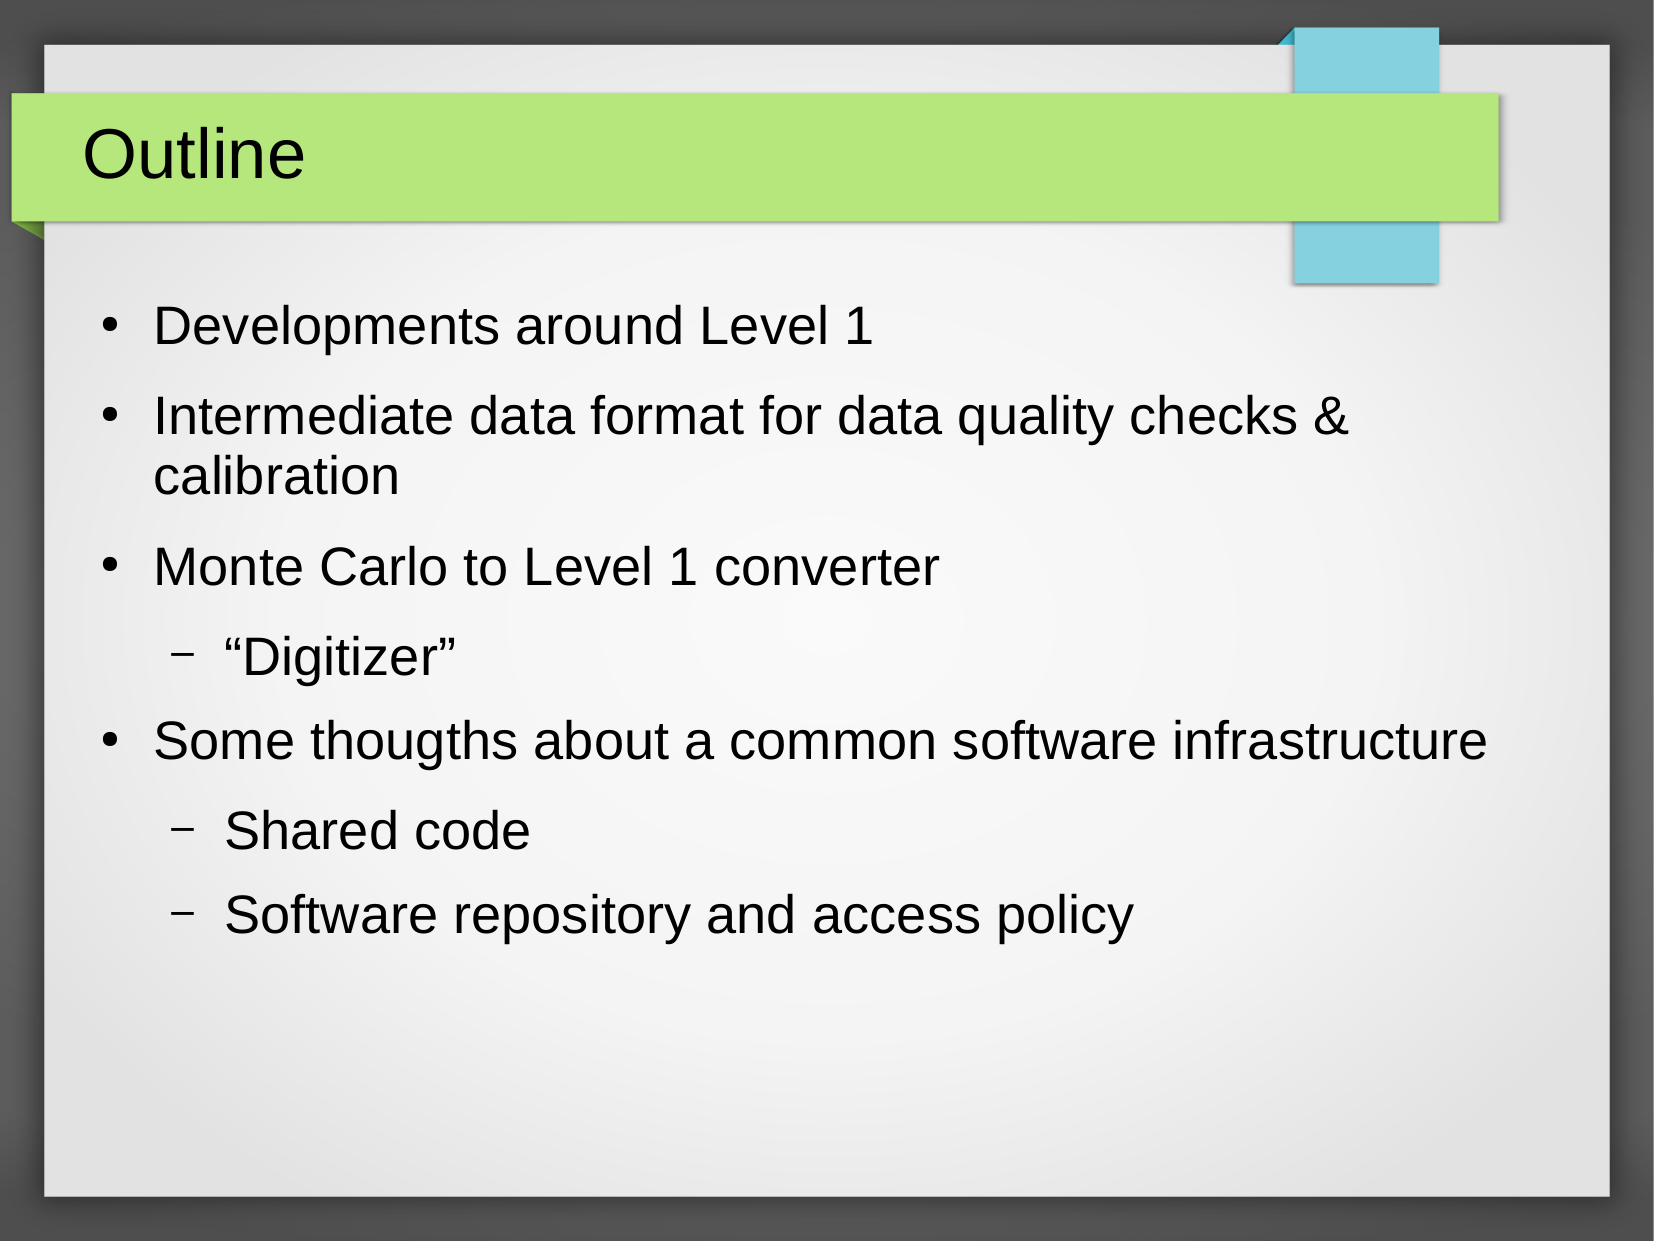

# Outline
Developments around Level 1
Intermediate data format for data quality checks & calibration
Monte Carlo to Level 1 converter
“Digitizer”
Some thougths about a common software infrastructure
Shared code
Software repository and access policy